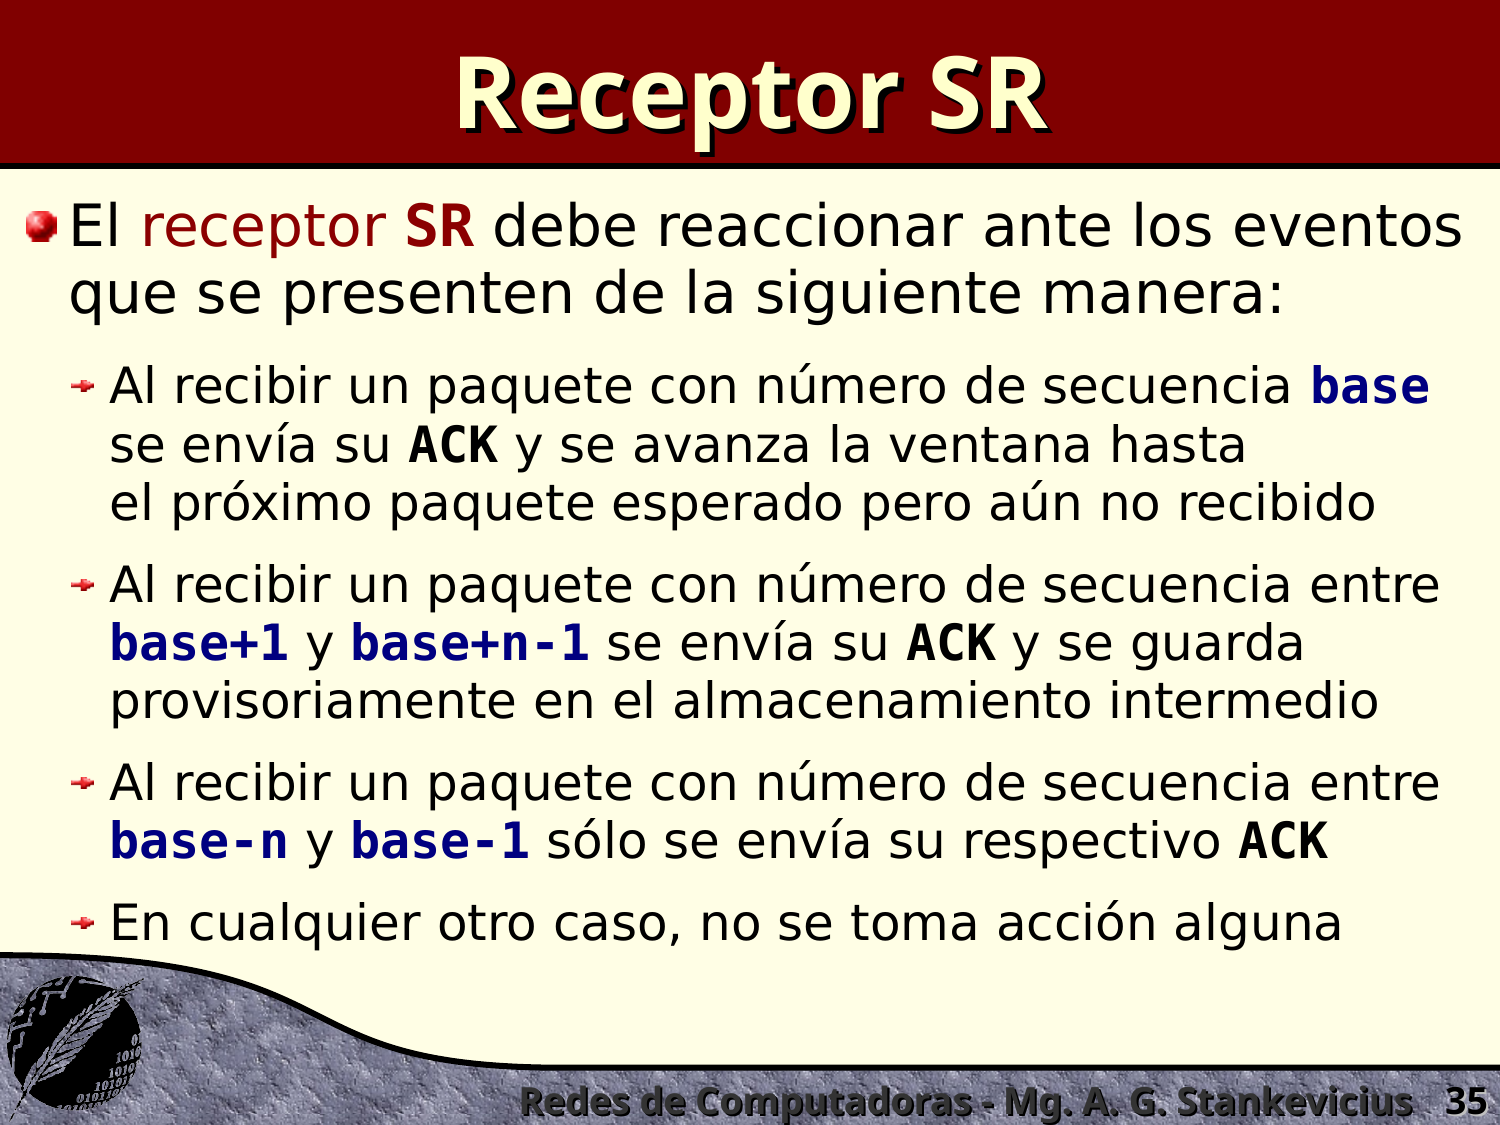

# Receptor SR
El receptor SR debe reaccionar ante los eventos que se presenten de la siguiente manera:
Al recibir un paquete con número de secuencia base
se envía su ACK y se avanza la ventana hasta
el próximo paquete esperado pero aún no recibido
Al recibir un paquete con número de secuencia entre base+1 y base+n-1 se envía su ACK y se guarda provisoriamente en el almacenamiento intermedio
Al recibir un paquete con número de secuencia entre base-n y base-1 sólo se envía su respectivo ACK
En cualquier otro caso, no se toma acción alguna
35